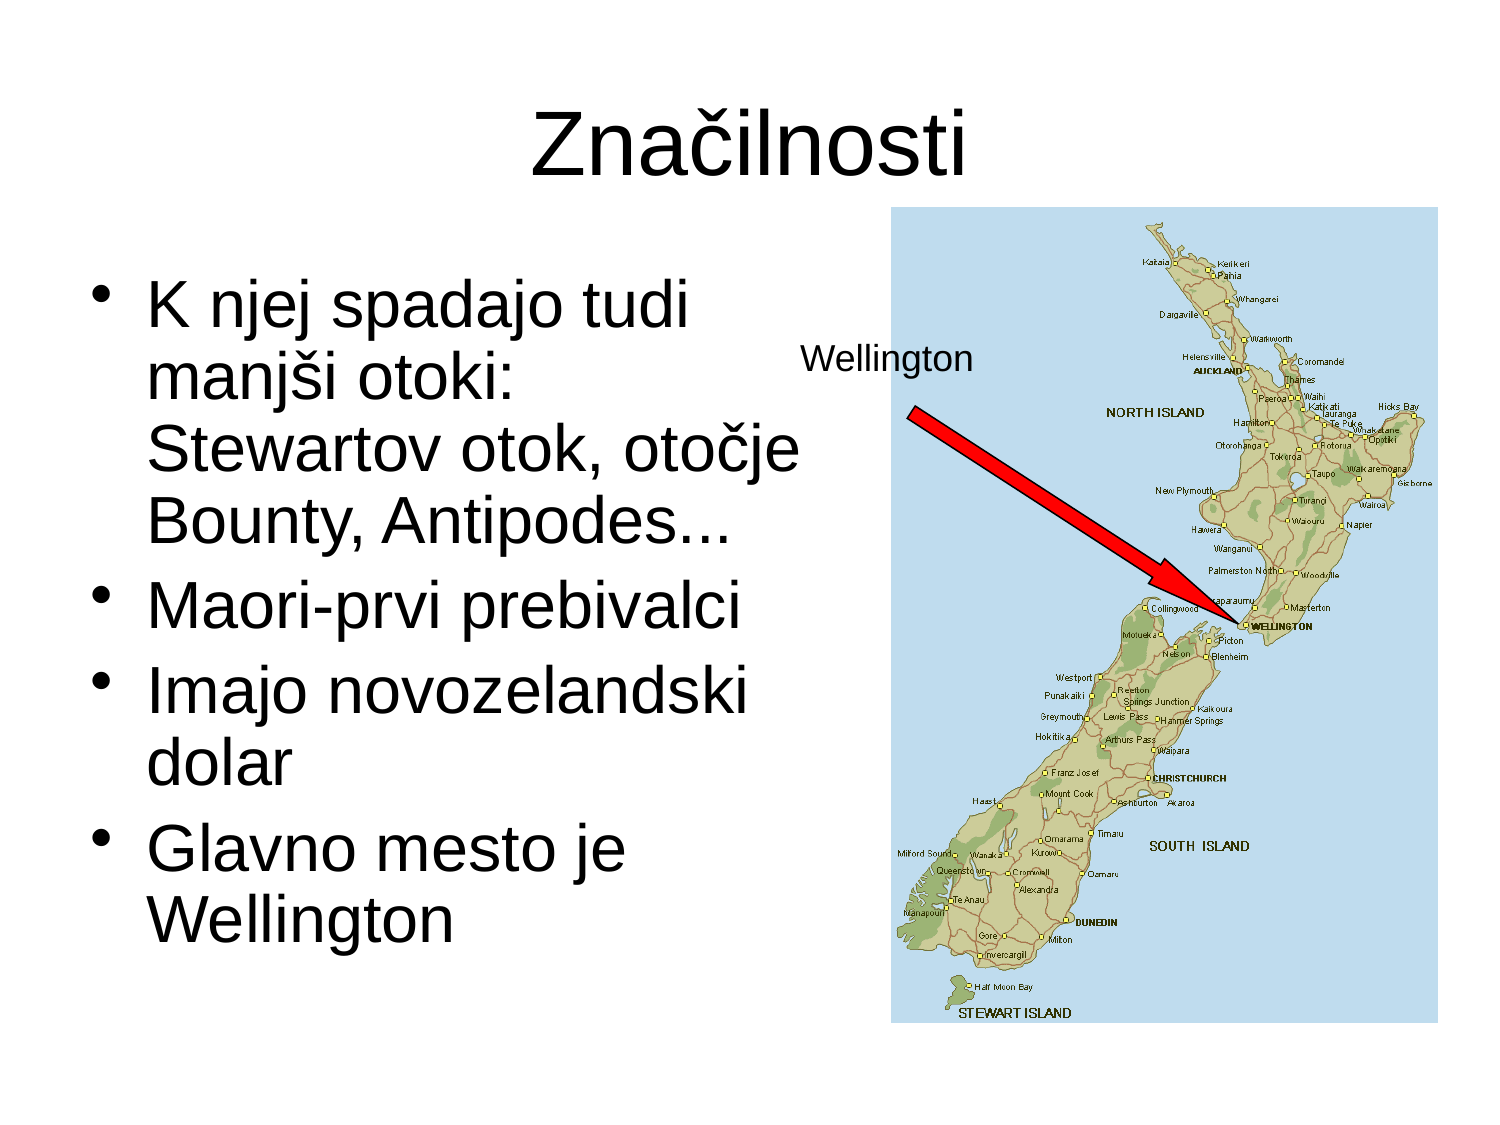

# Značilnosti
K njej spadajo tudi manjši otoki: Stewartov otok, otočje Bounty, Antipodes...
Maori-prvi prebivalci
Imajo novozelandski dolar
Glavno mesto je Wellington
Wellington